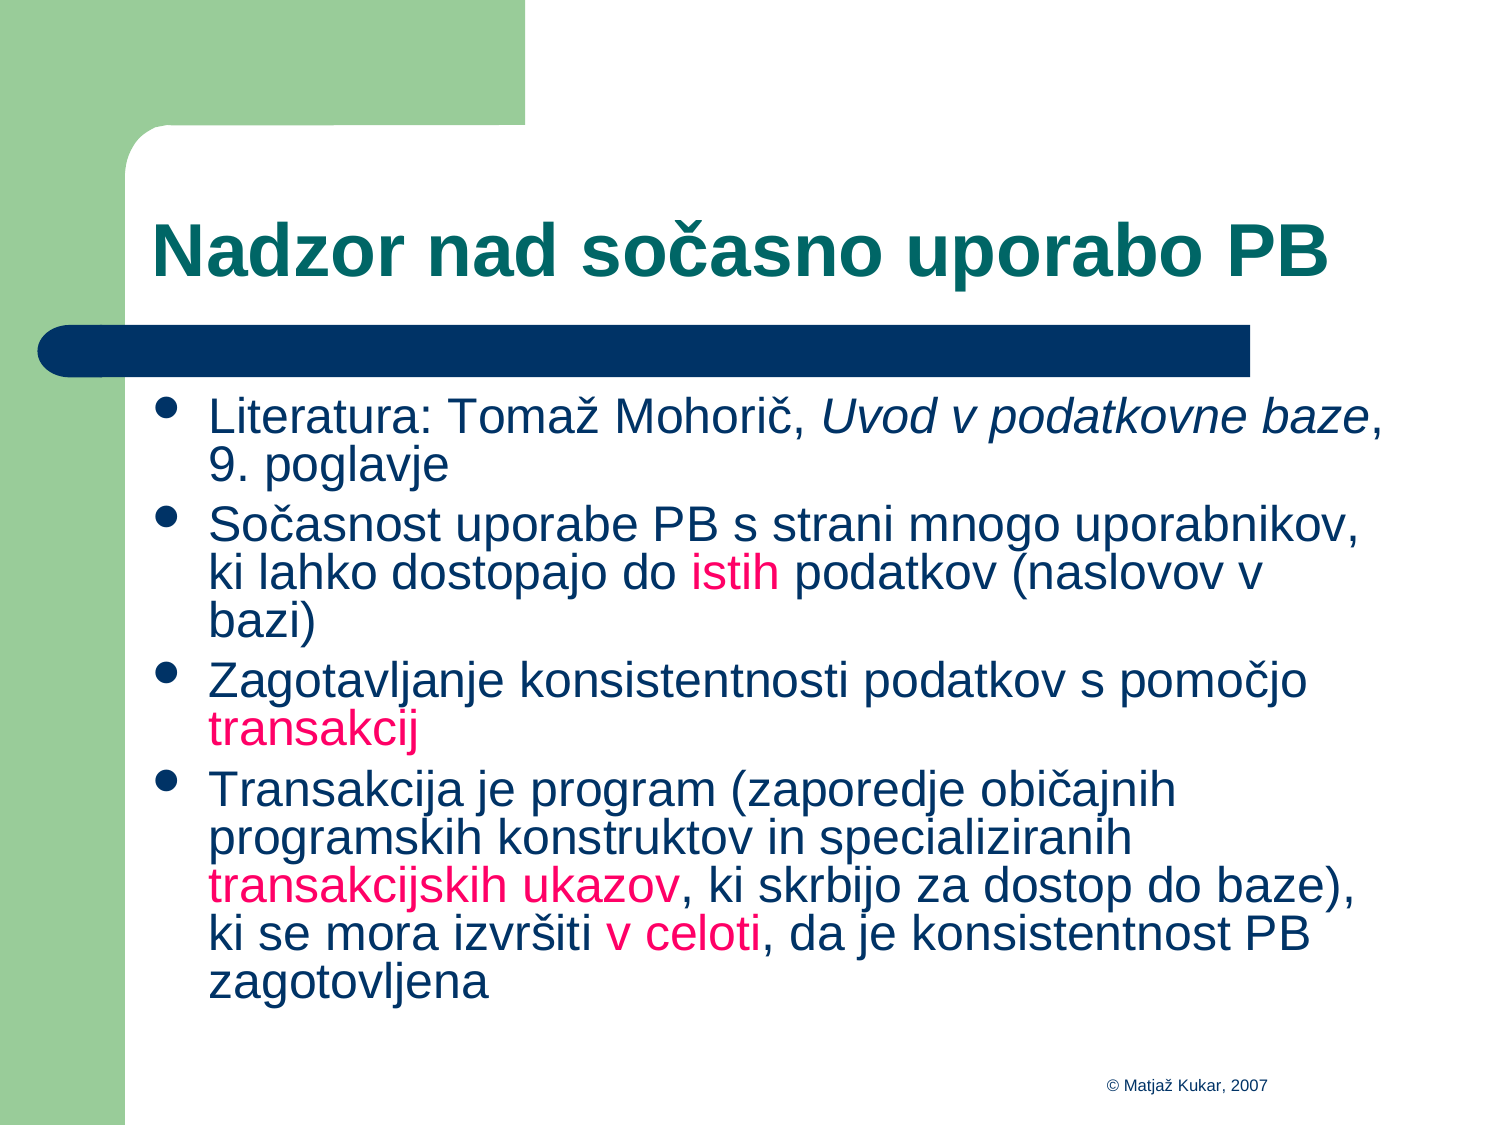

# Nadzor nad sočasno uporabo PB
Literatura: Tomaž Mohorič, Uvod v podatkovne baze, 9. poglavje
Sočasnost uporabe PB s strani mnogo uporabnikov, ki lahko dostopajo do istih podatkov (naslovov v bazi)
Zagotavljanje konsistentnosti podatkov s pomočjo transakcij
Transakcija je program (zaporedje običajnih programskih konstruktov in specializiranih transakcijskih ukazov, ki skrbijo za dostop do baze), ki se mora izvršiti v celoti, da je konsistentnost PB zagotovljena
© Matjaž Kukar, 2007